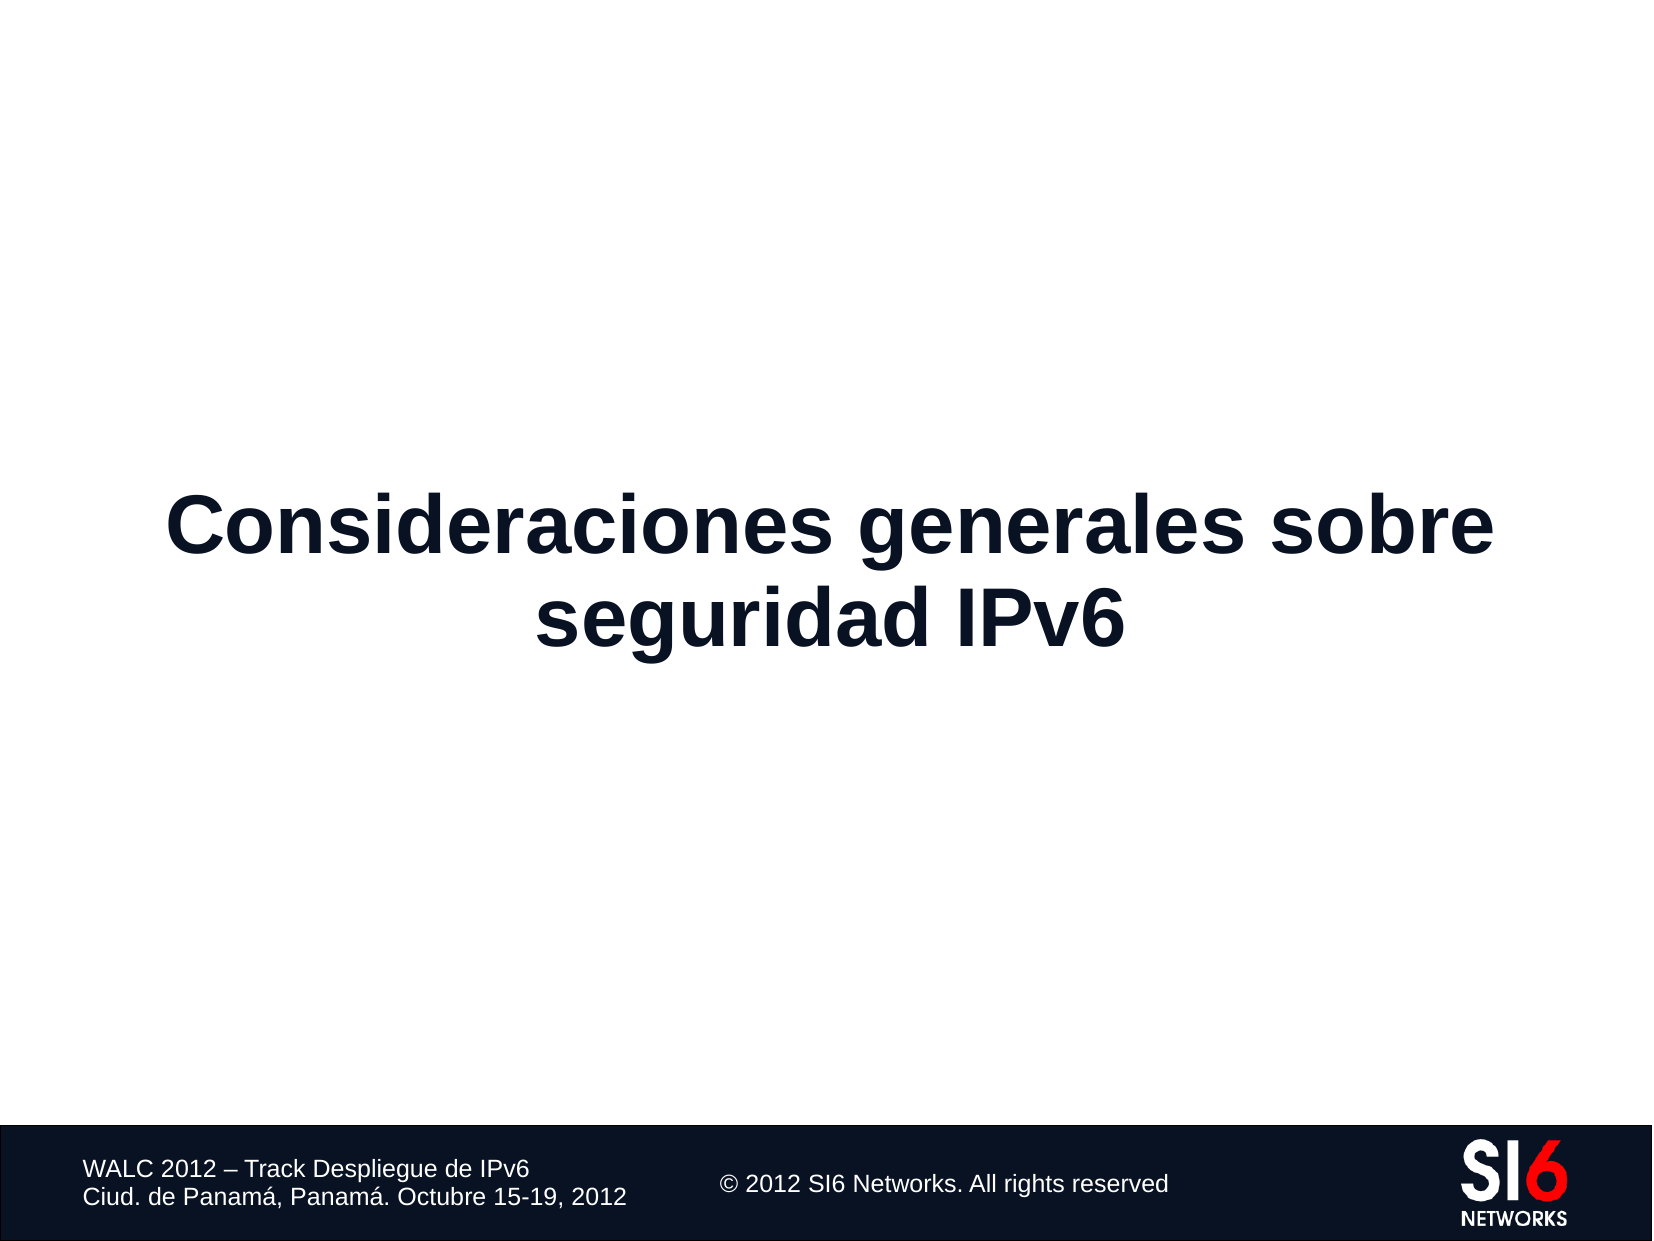

# Consideraciones generales sobre seguridad IPv6
Congreso de Seguridad en Computo 2011
12